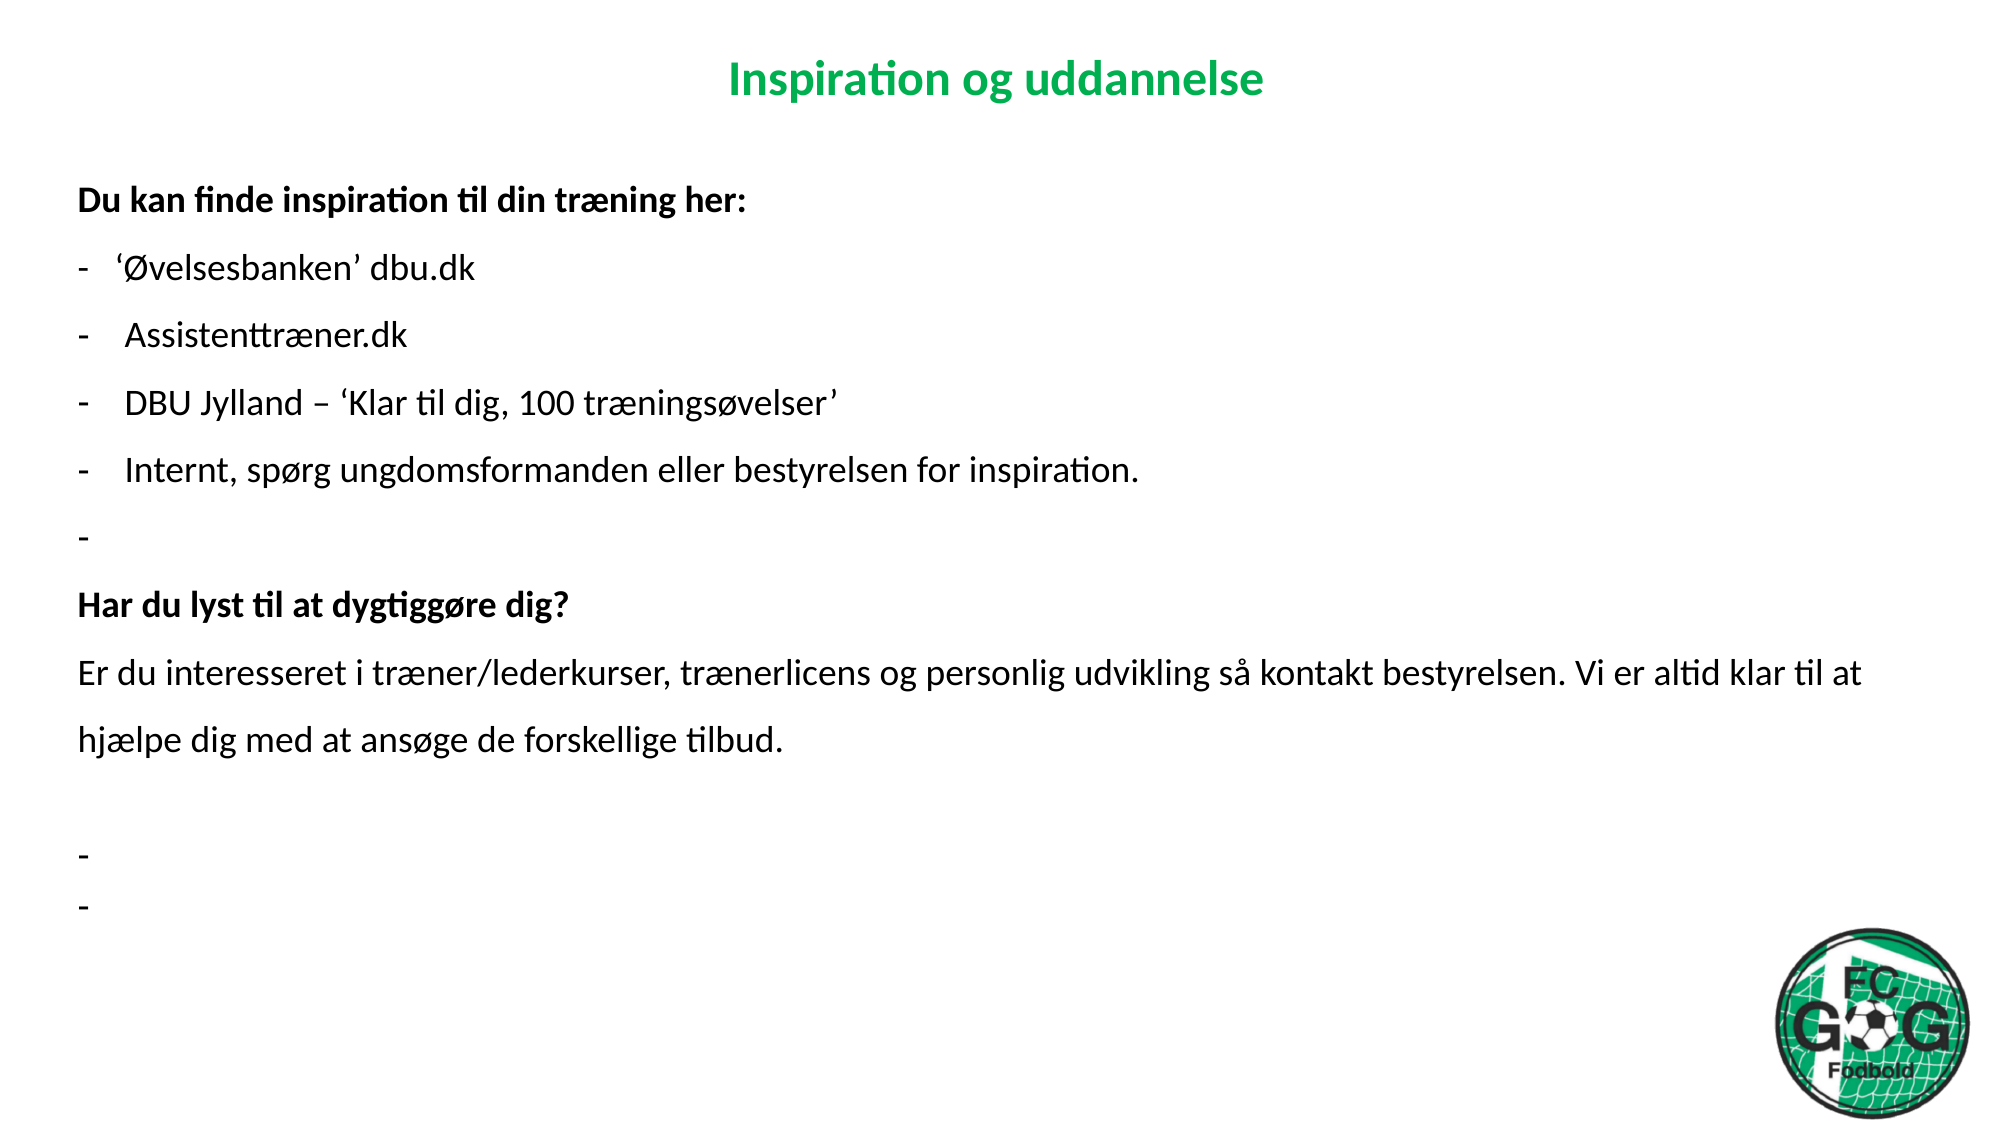

Inspiration og uddannelse
Du kan finde inspiration til din træning her:
- ‘Øvelsesbanken’ dbu.dk
Assistenttræner.dk
DBU Jylland – ‘Klar til dig, 100 træningsøvelser’
Internt, spørg ungdomsformanden eller bestyrelsen for inspiration.
Har du lyst til at dygtiggøre dig?
Er du interesseret i træner/lederkurser, trænerlicens og personlig udvikling så kontakt bestyrelsen. Vi er altid klar til at hjælpe dig med at ansøge de forskellige tilbud.